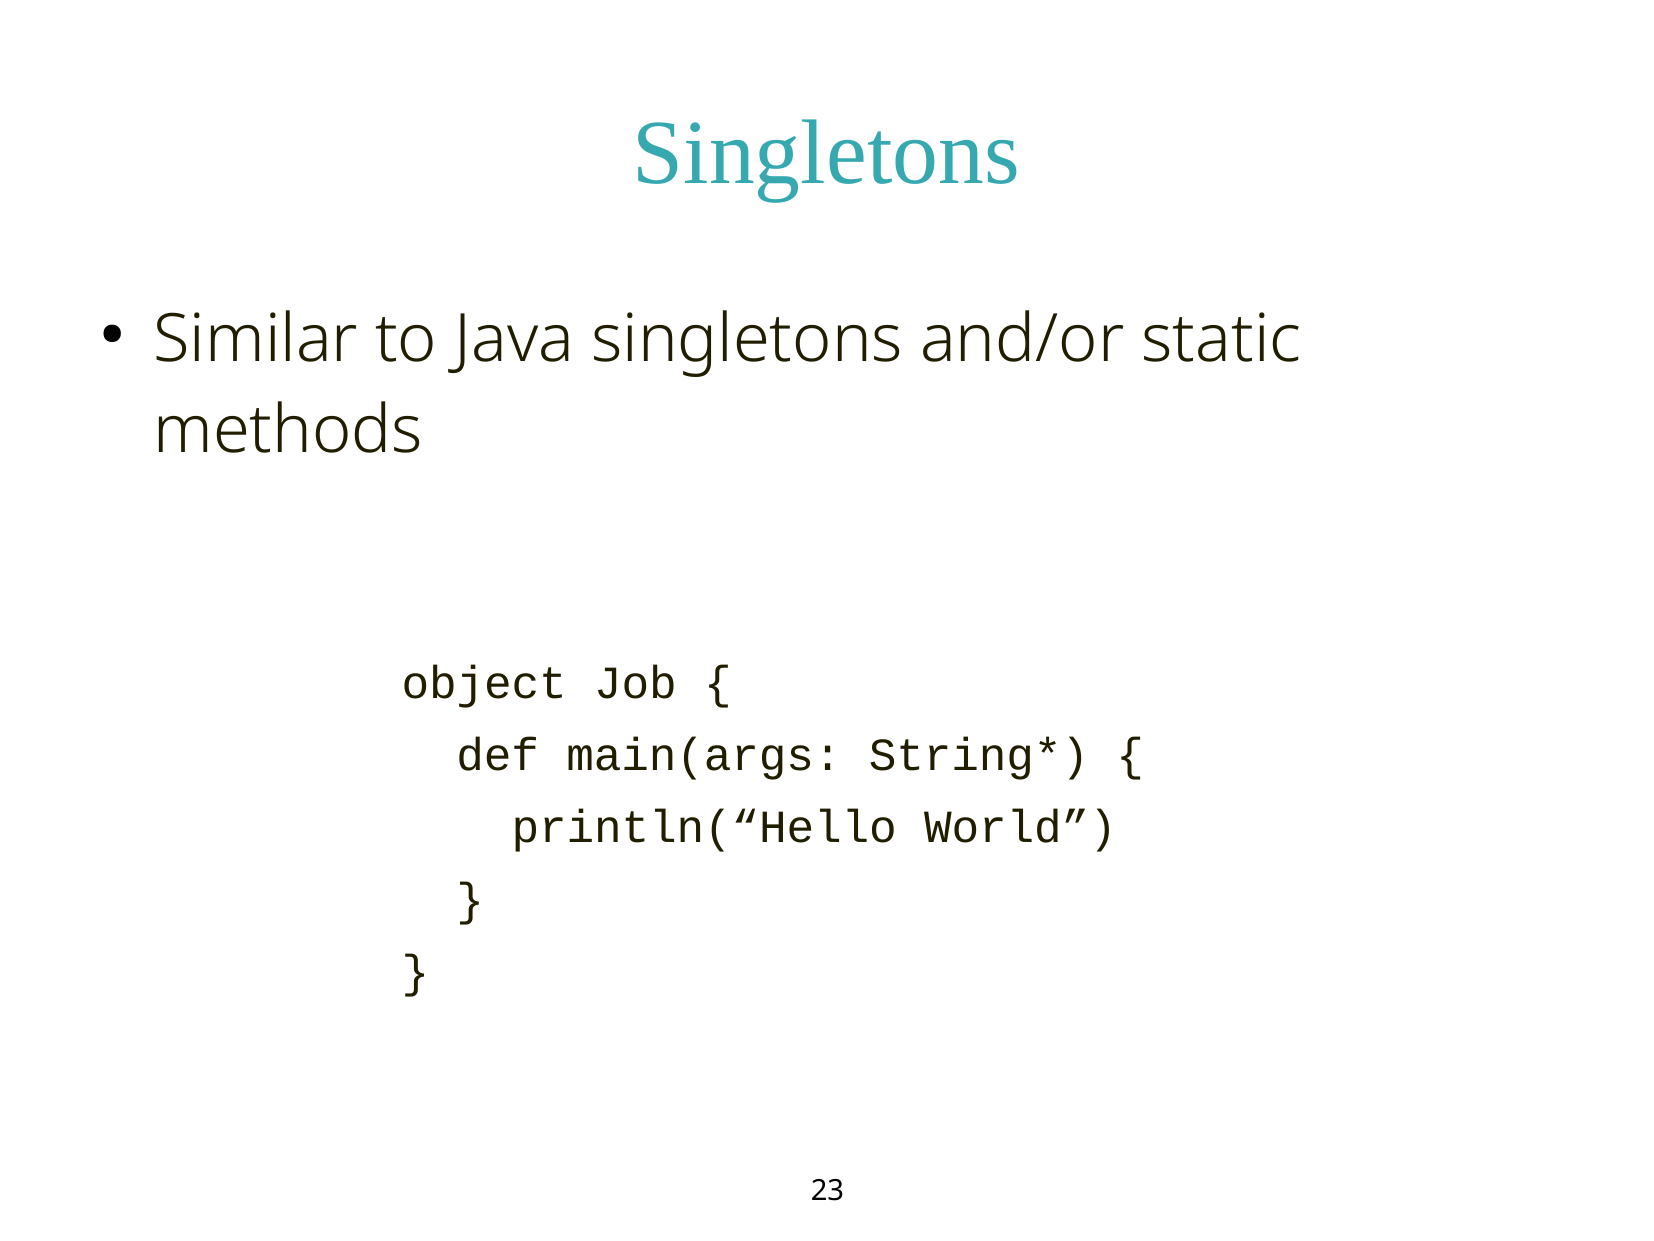

# Singletons
Similar to Java singletons and/or static methods
object Job {
 def main(args: String*) {
 println(“Hello World”)
 }
}
23